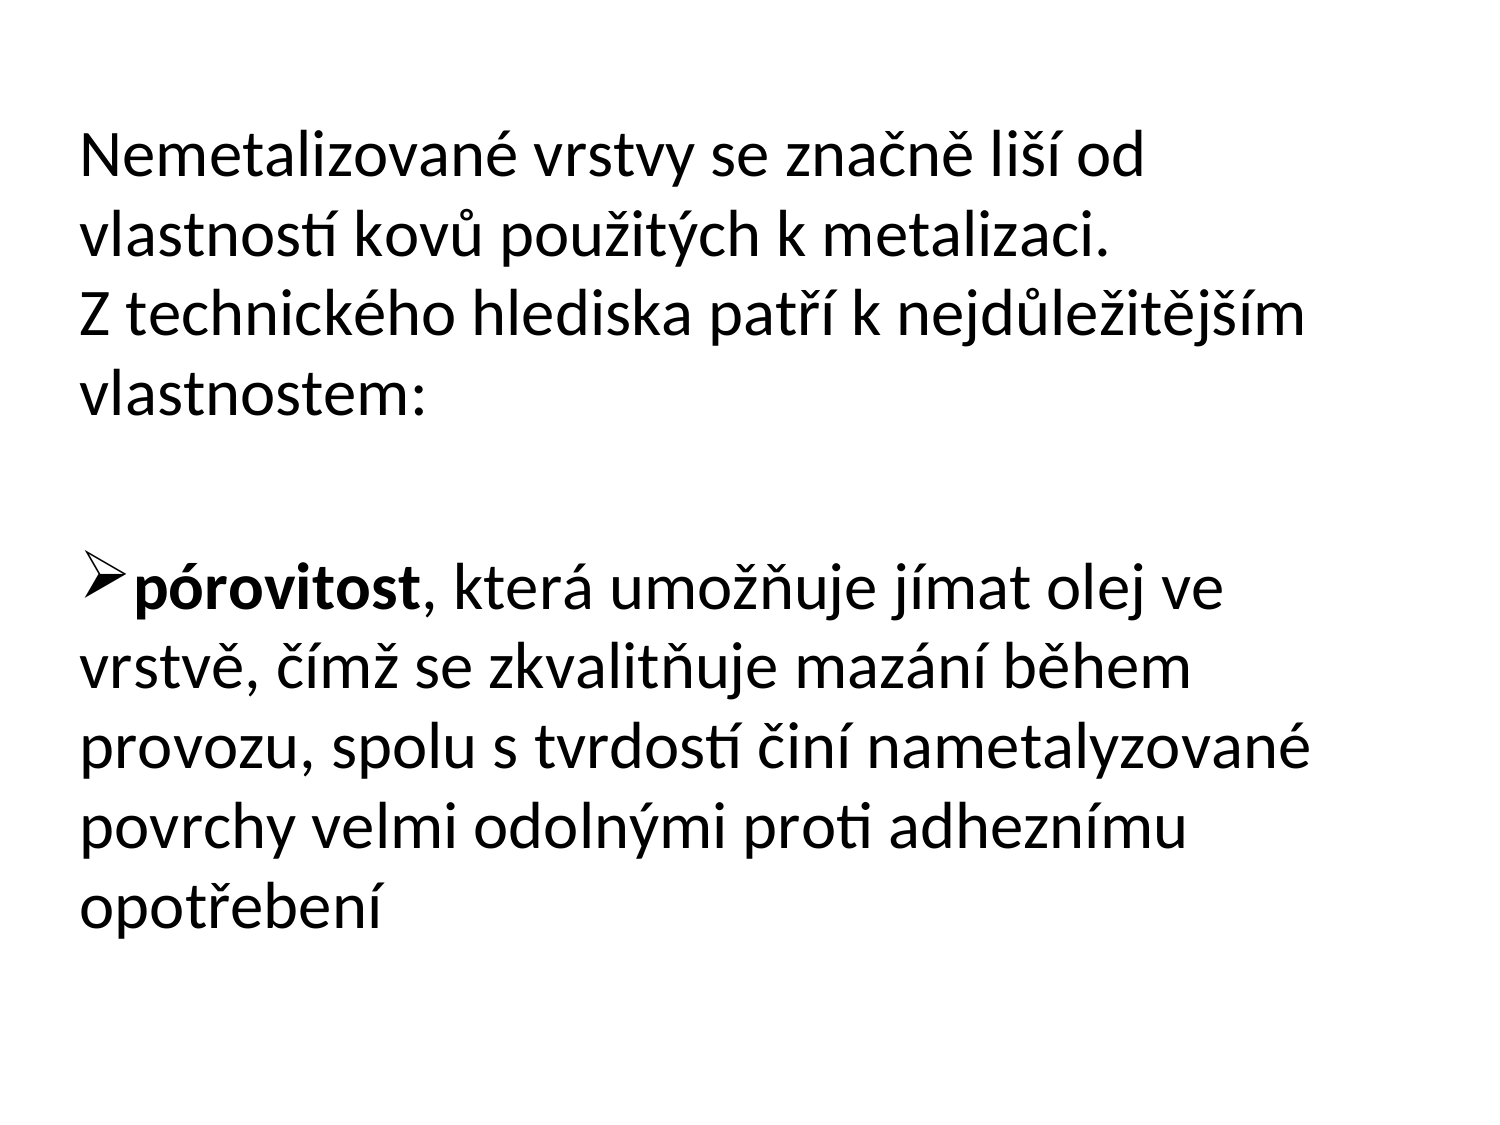

# Nemetalizované vrstvy se značně liší od vlastností kovů použitých k metalizaci. Z technického hlediska patří k nejdůležitějším vlastnostem:
pórovitost, která umožňuje jímat olej ve vrstvě, čímž se zkvalitňuje mazání během provozu, spolu s tvrdostí činí nametalyzované povrchy velmi odolnými proti adheznímu opotřebení